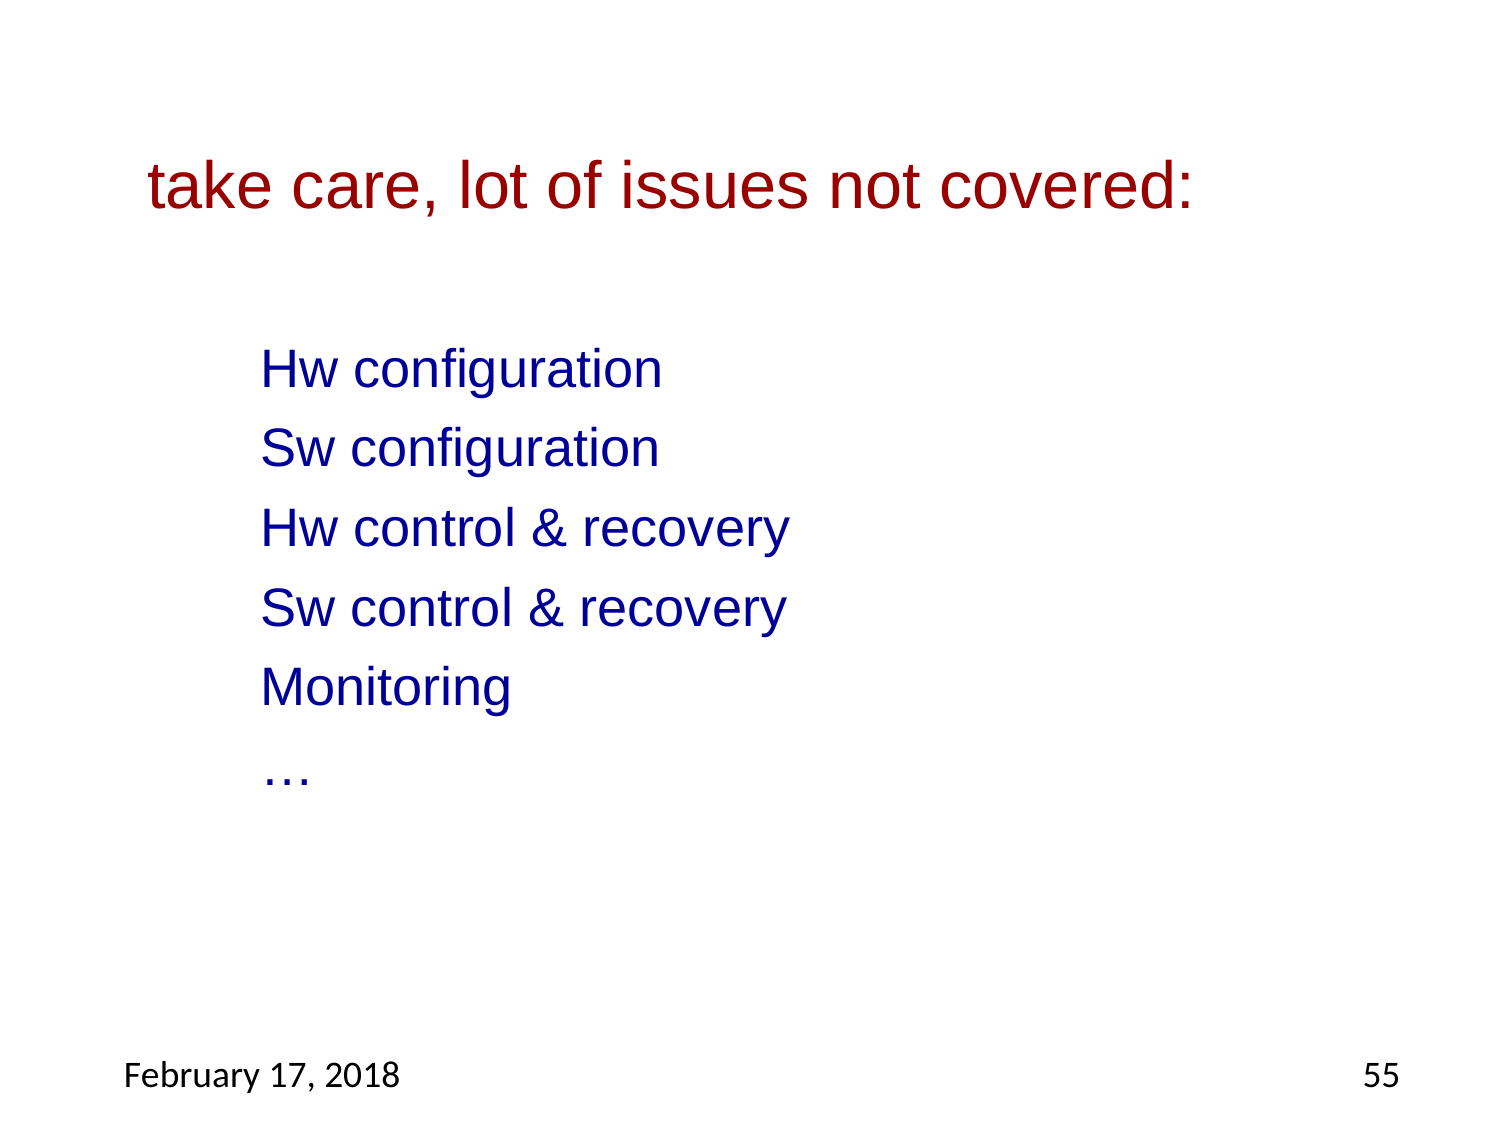

# take care, lot of issues not covered:
Hw configuration
Sw configuration
Hw control & recovery
Sw control & recovery
Monitoring
…
17 February 2018
55